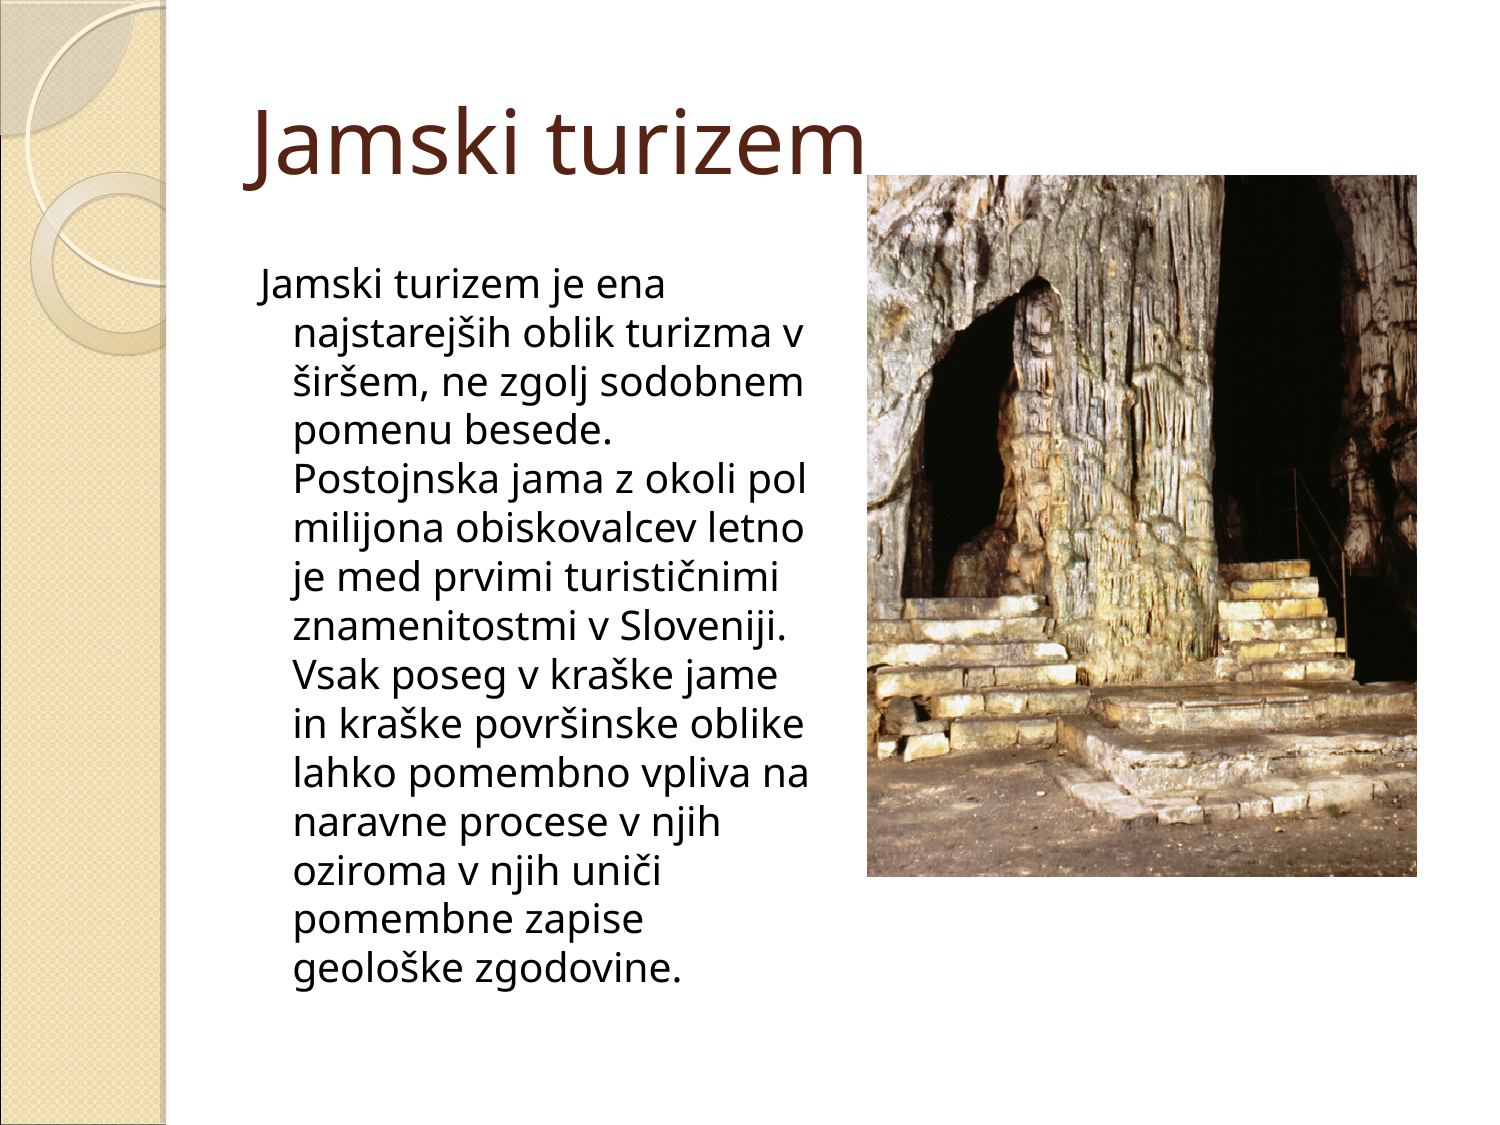

# Jamski turizem
Jamski turizem je ena najstarejših oblik turizma v širšem, ne zgolj sodobnem pomenu besede. Postojnska jama z okoli pol milijona obiskovalcev letno je med prvimi turističnimi znamenitostmi v Sloveniji. Vsak poseg v kraške jame in kraške površinske oblike lahko pomembno vpliva na naravne procese v njih oziroma v njih uniči pomembne zapise geološke zgodovine.